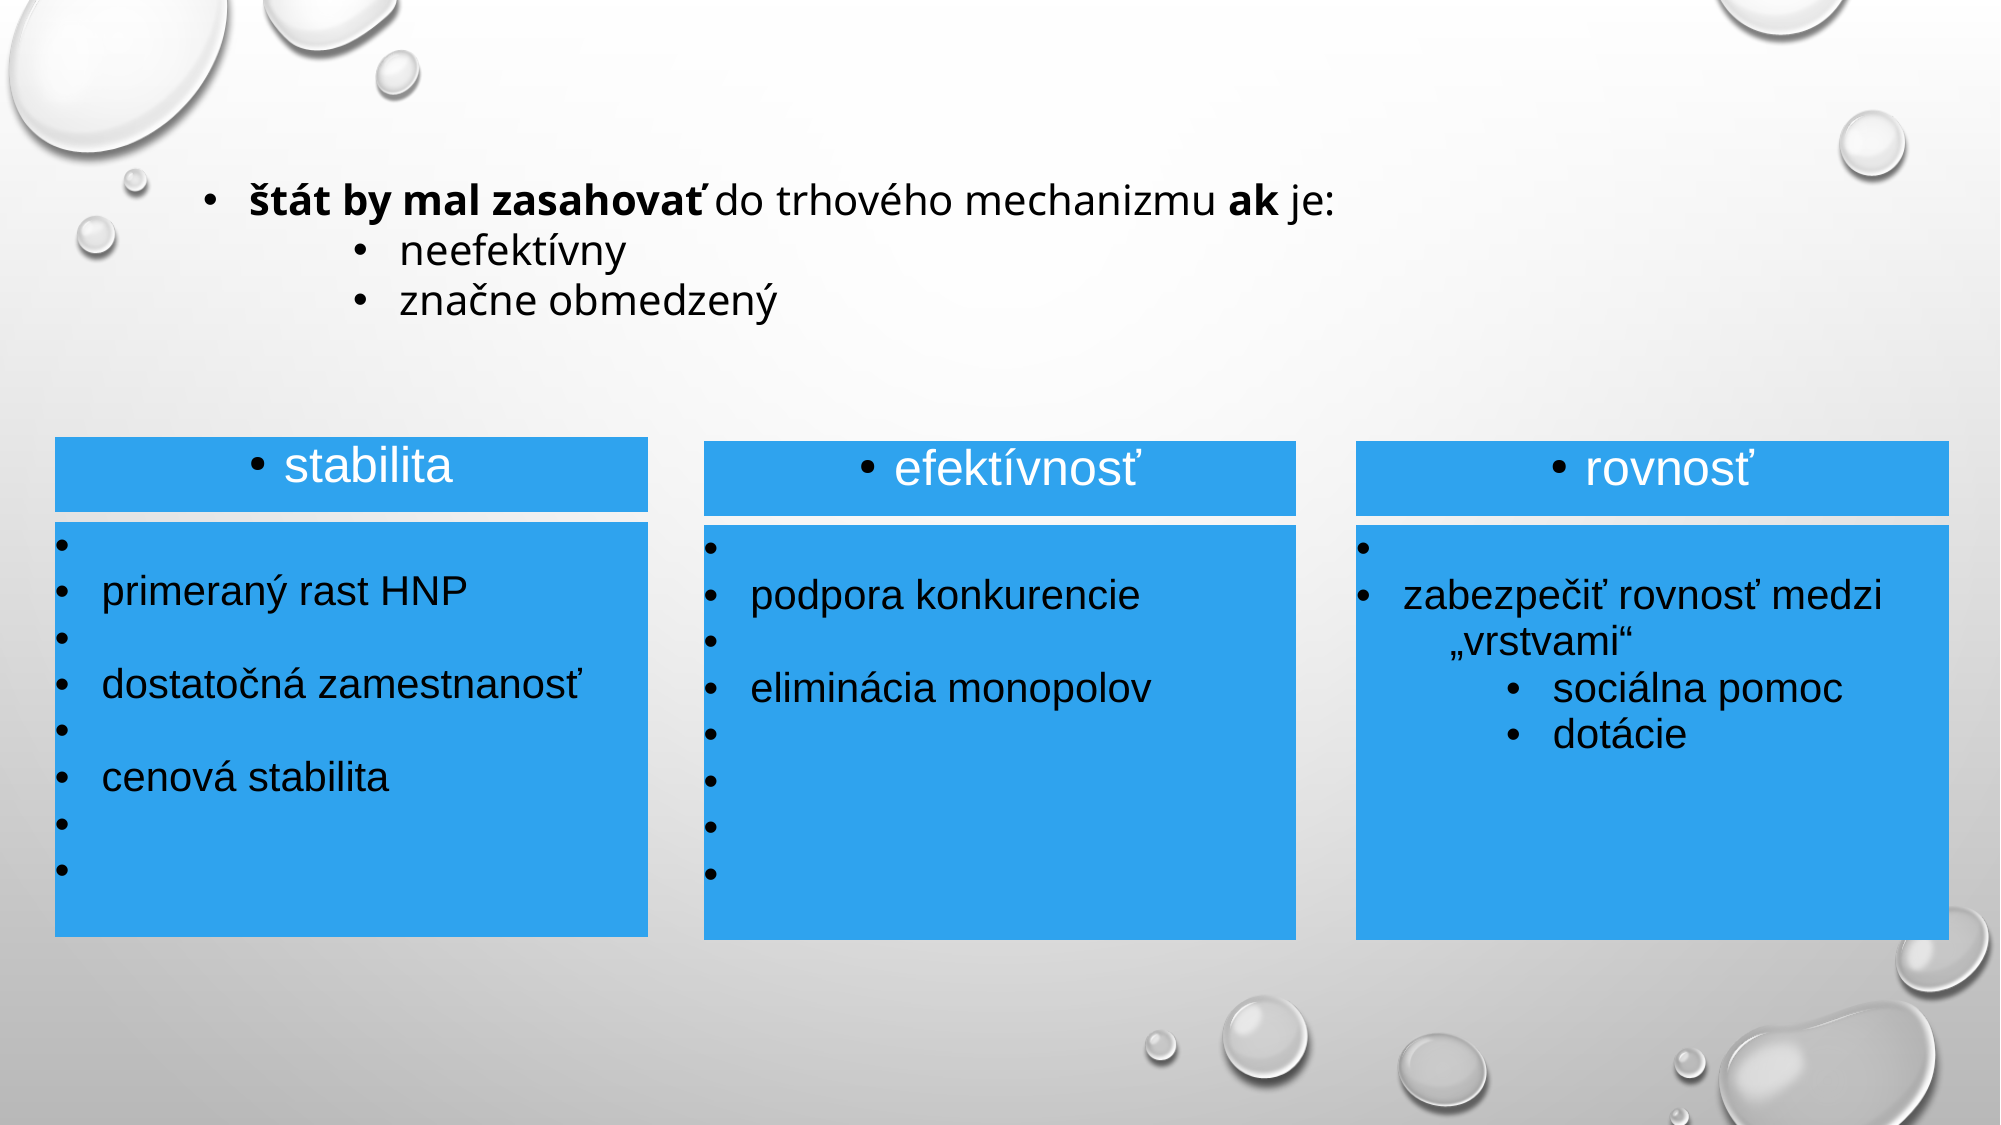

štát by mal zasahovať do trhového mechanizmu ak je:
neefektívny
značne obmedzený
| stabilita |
| --- |
| efektívnosť |
| --- |
| rovnosť |
| --- |
| primeraný rast HNP dostatočná zamestnanosť cenová stabilita |
| --- |
| podpora konkurencie eliminácia monopolov |
| --- |
| zabezpečiť rovnosť medzi „vrstvami“ sociálna pomoc dotácie |
| --- |